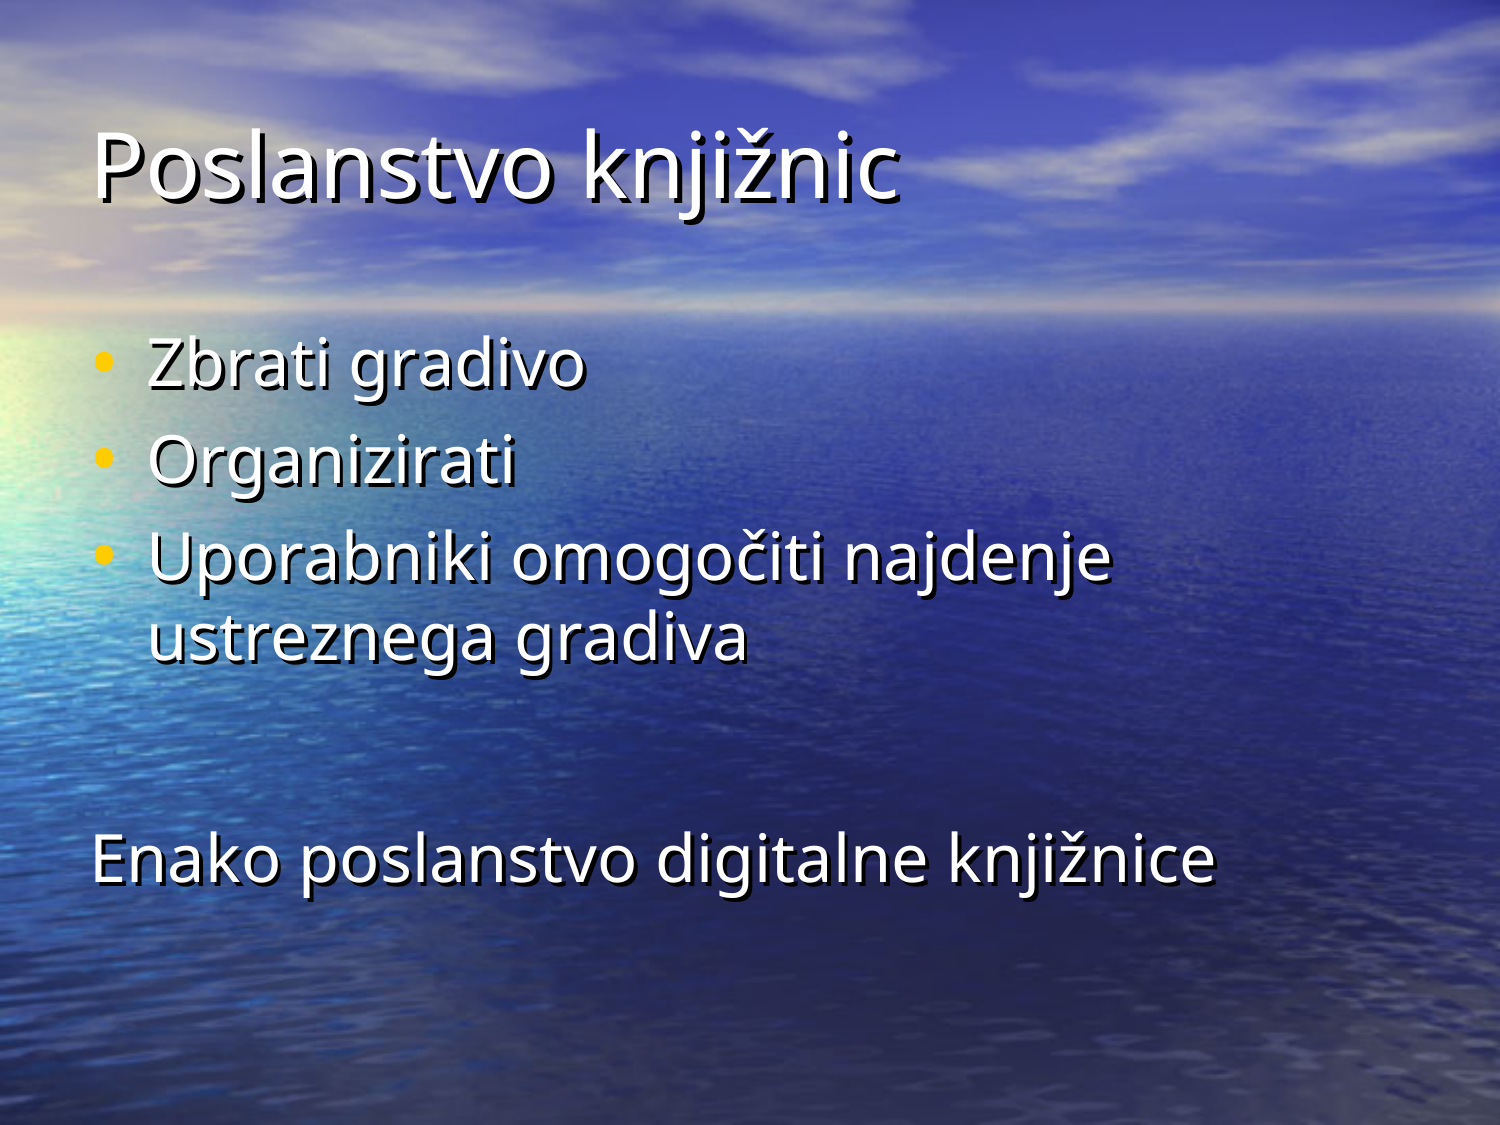

# Poslanstvo knjižnic
Zbrati gradivo
Organizirati
Uporabniki omogočiti najdenje ustreznega gradiva
Enako poslanstvo digitalne knjižnice